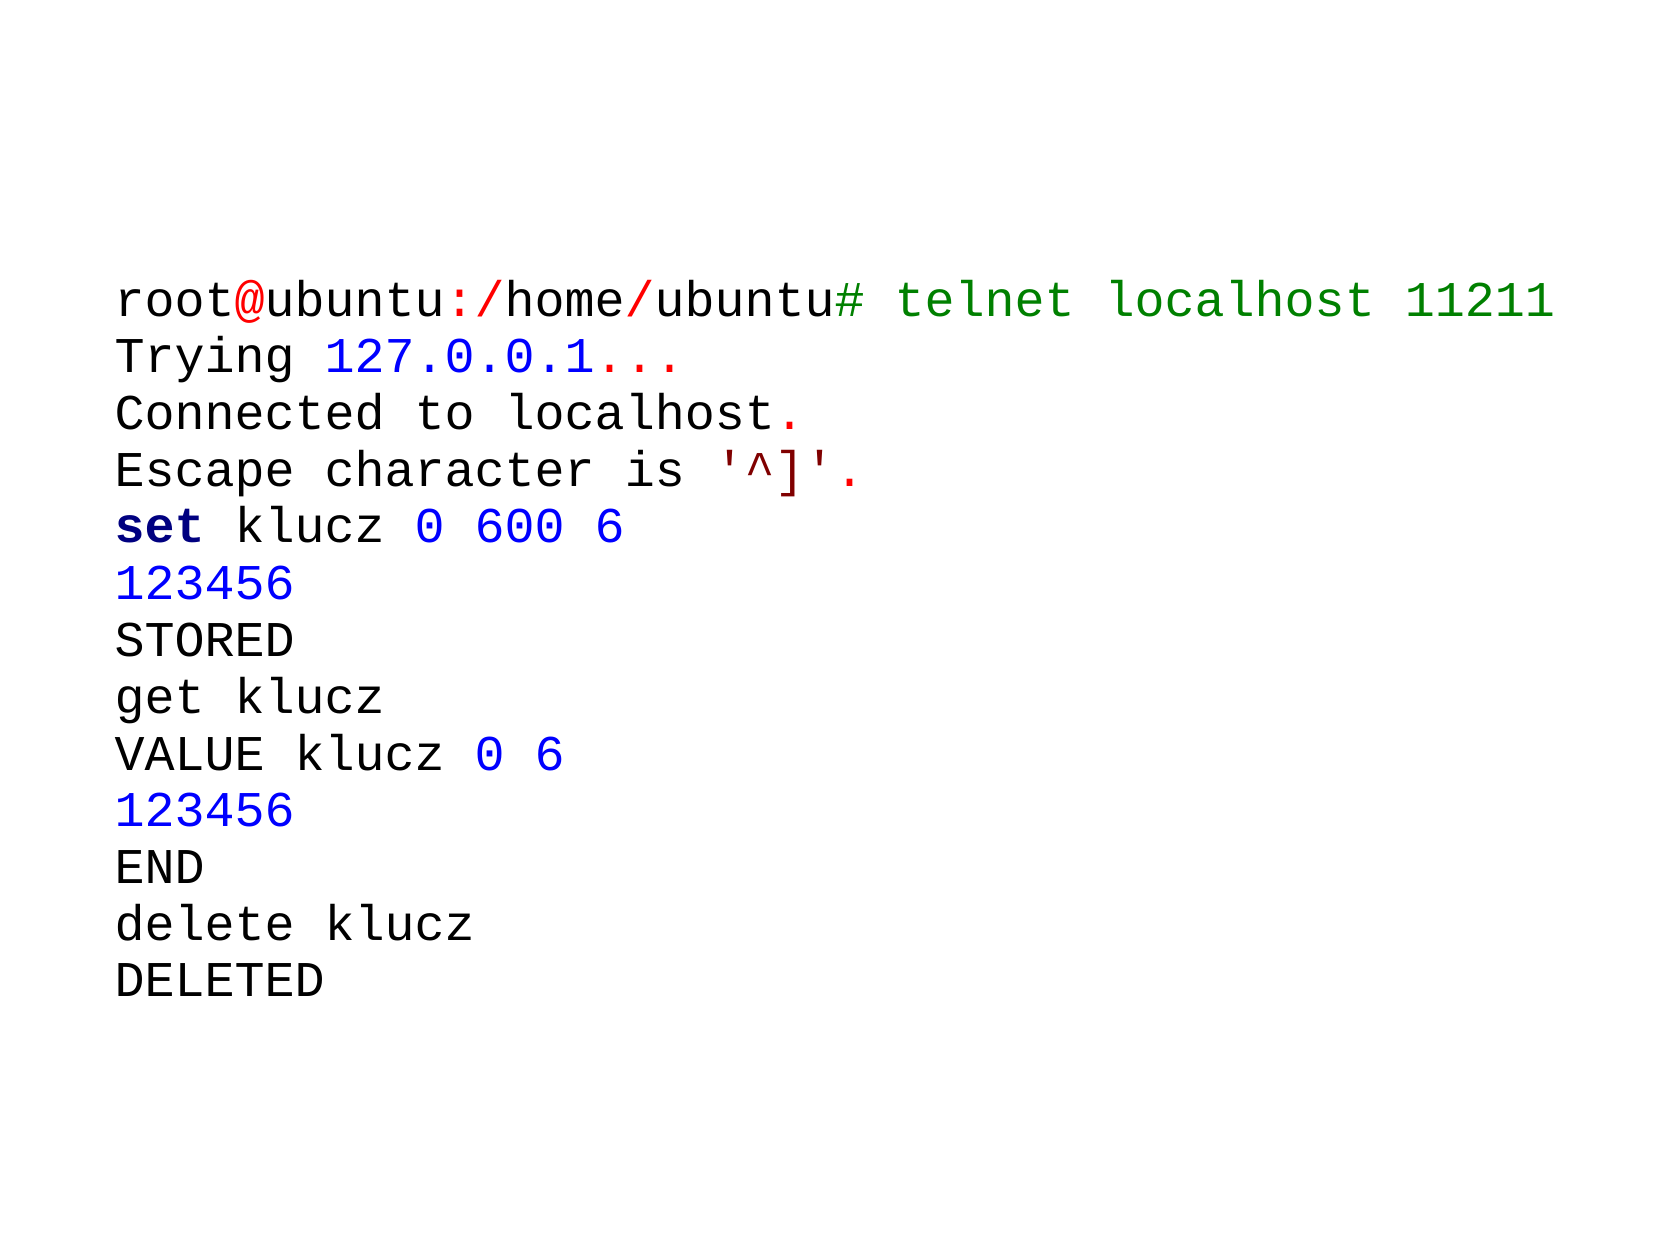

root@ubuntu:/home/ubuntu# telnet localhost 11211
Trying 127.0.0.1...
Connected to localhost.
Escape character is '^]'.
set klucz 0 600 6
123456
STORED
get klucz
VALUE klucz 0 6
123456
END
delete klucz
DELETED